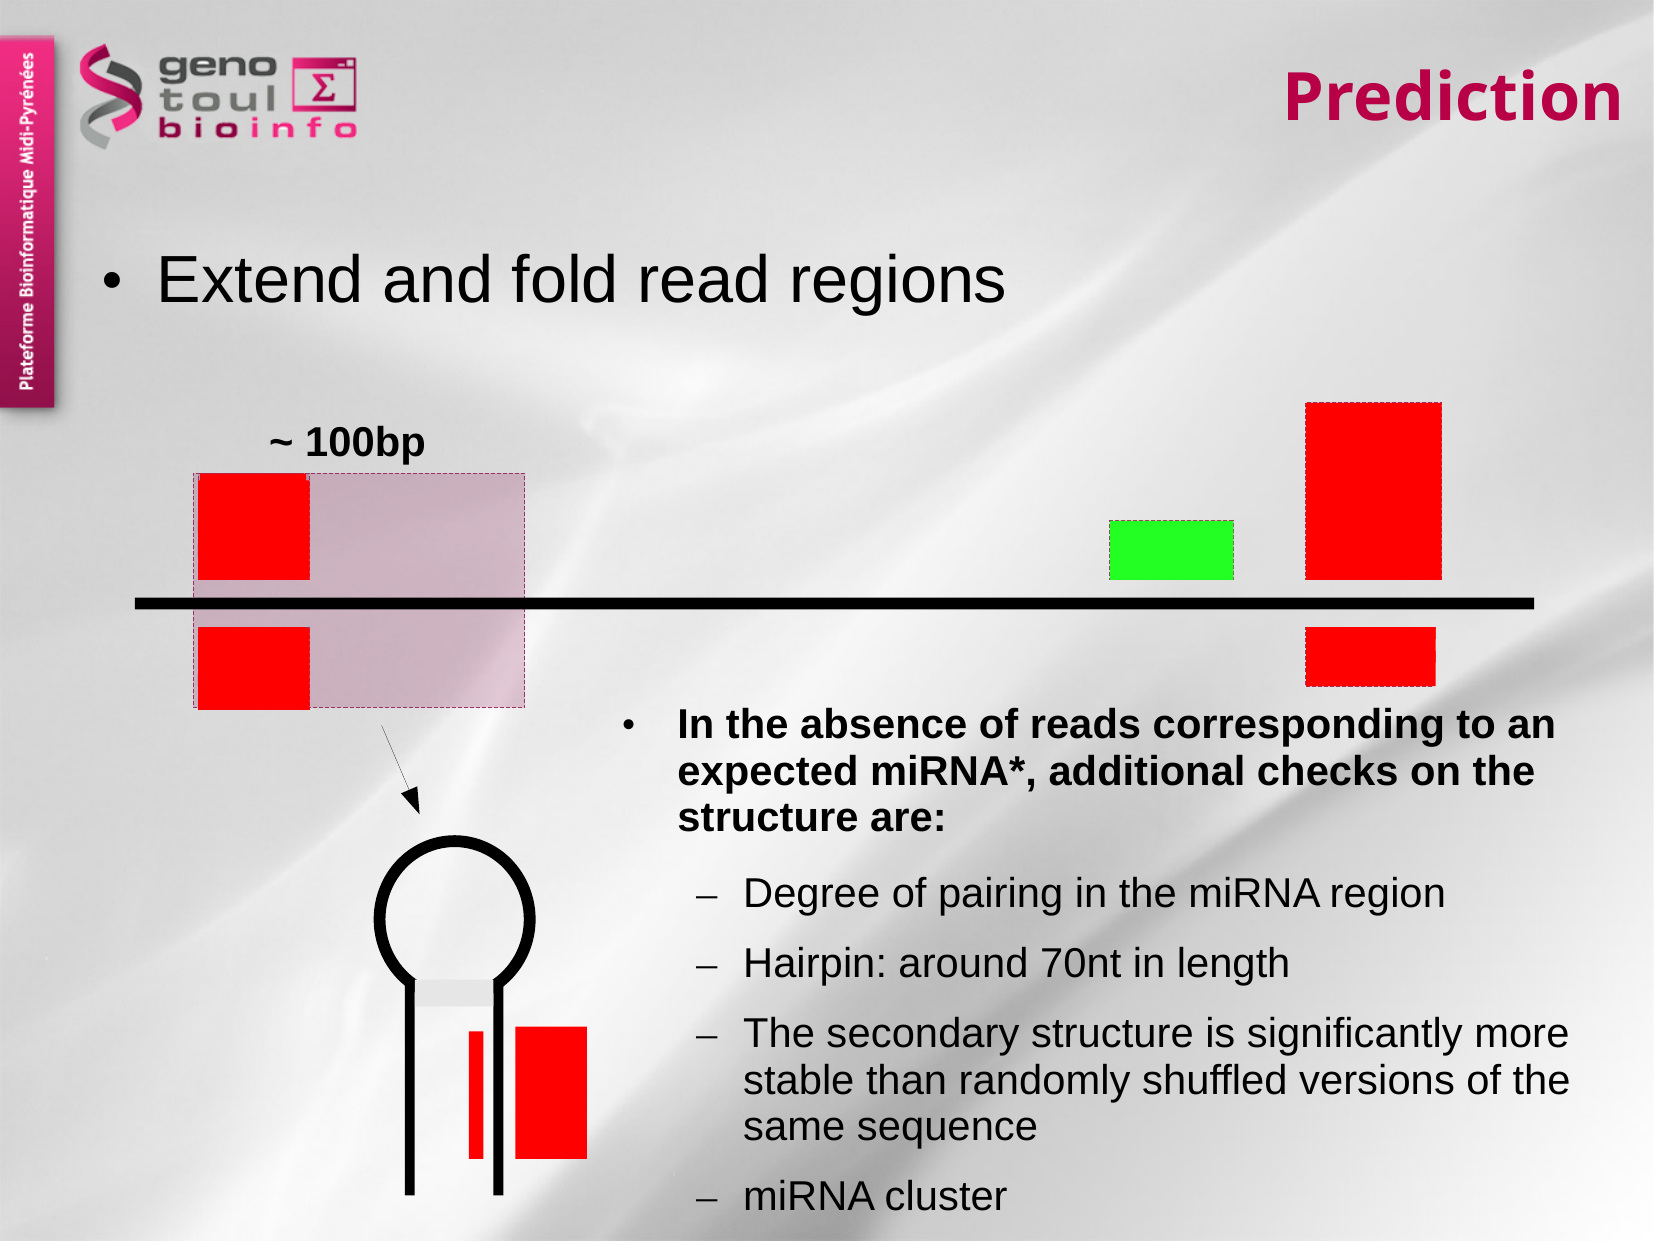

# Prediction
Extend and fold read regions
~ 100bp
In the absence of reads corresponding to an expected miRNA*, additional checks on the structure are:
Degree of pairing in the miRNA region
Hairpin: around 70nt in length
The secondary structure is significantly more stable than randomly shuffled versions of the same sequence
miRNA cluster